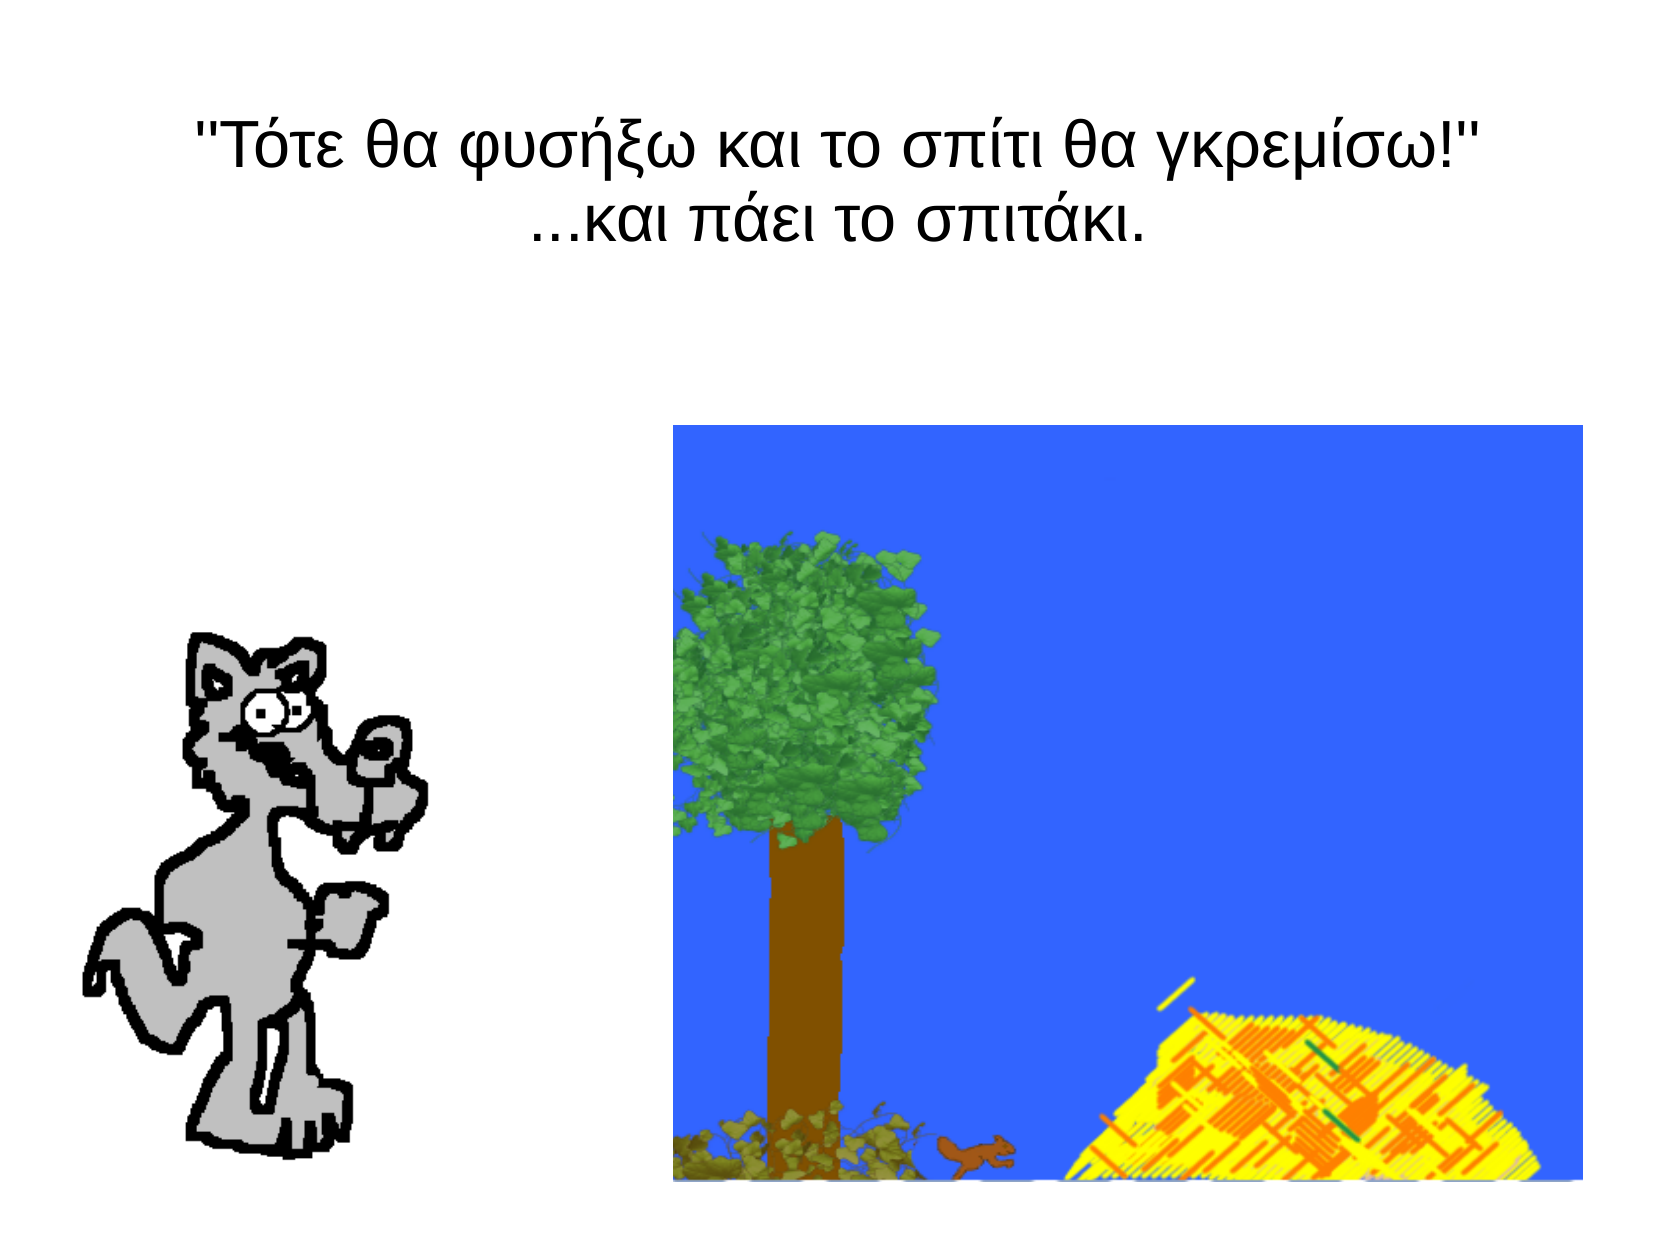

# ''Τότε θα φυσήξω και το σπίτι θα γκρεμίσω!''
...και πάει το σπιτάκι.